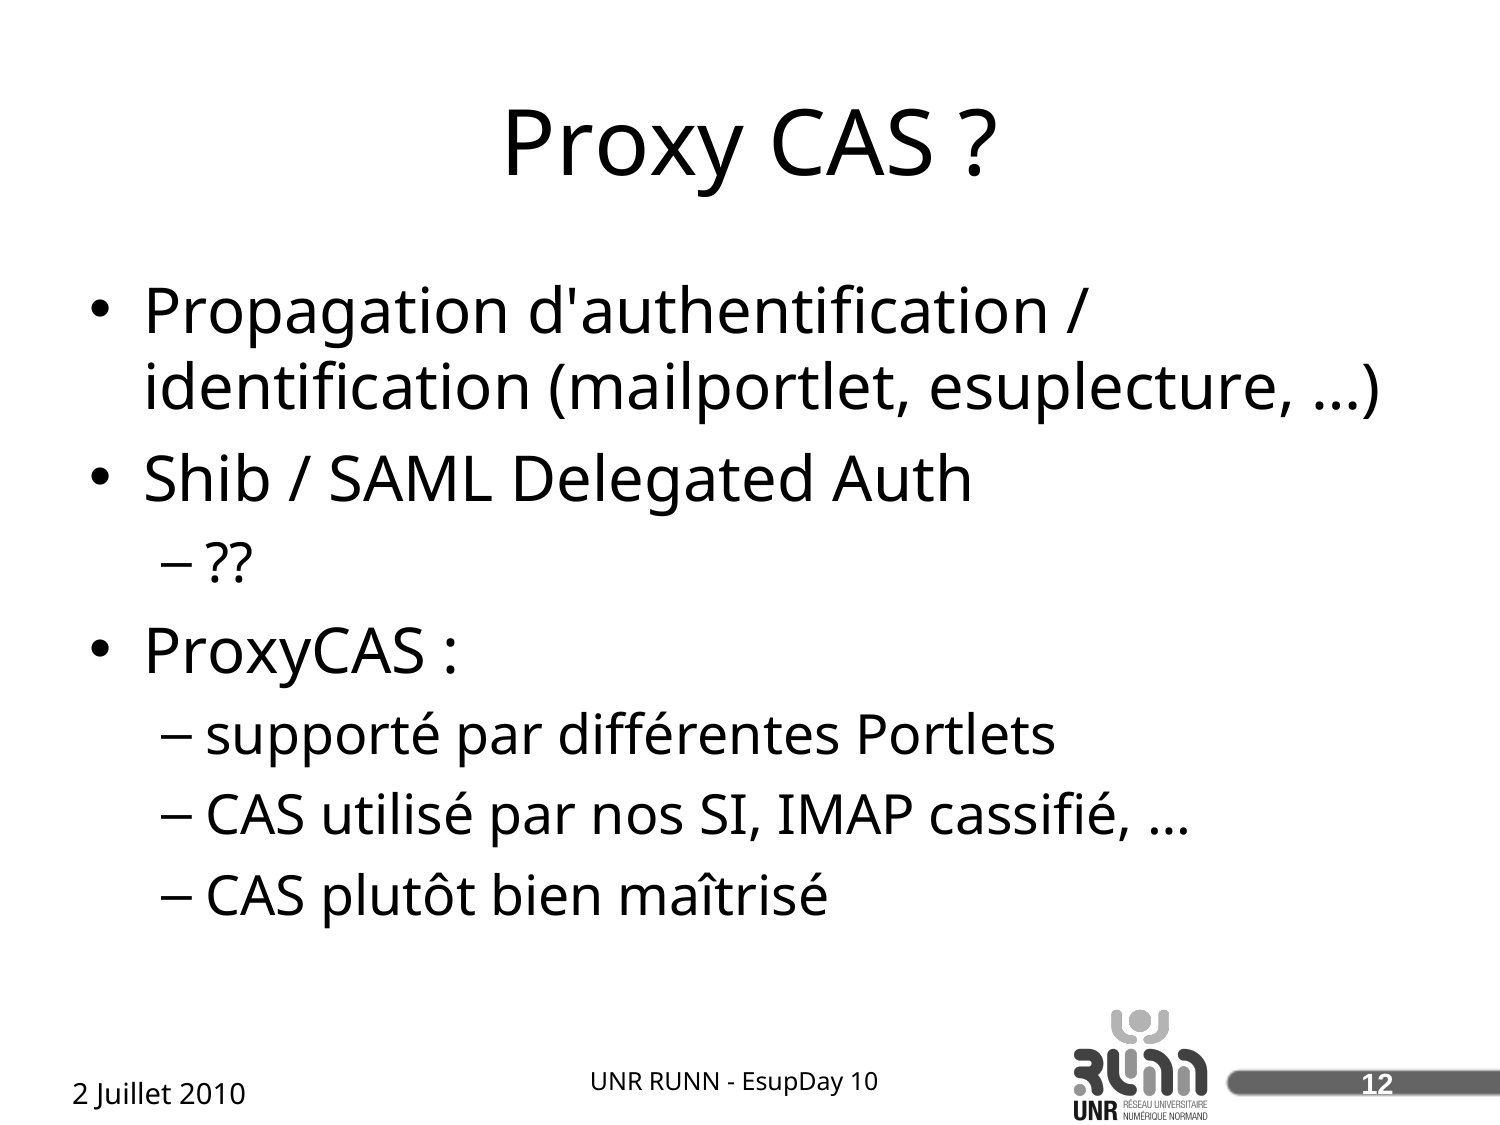

# Proxy CAS ?
Propagation d'authentification / identification (mailportlet, esuplecture, …)
Shib / SAML Delegated Auth
??
ProxyCAS :
supporté par différentes Portlets
CAS utilisé par nos SI, IMAP cassifié, …
CAS plutôt bien maîtrisé
UNR RUNN - EsupDay 10
2 Juillet 2010